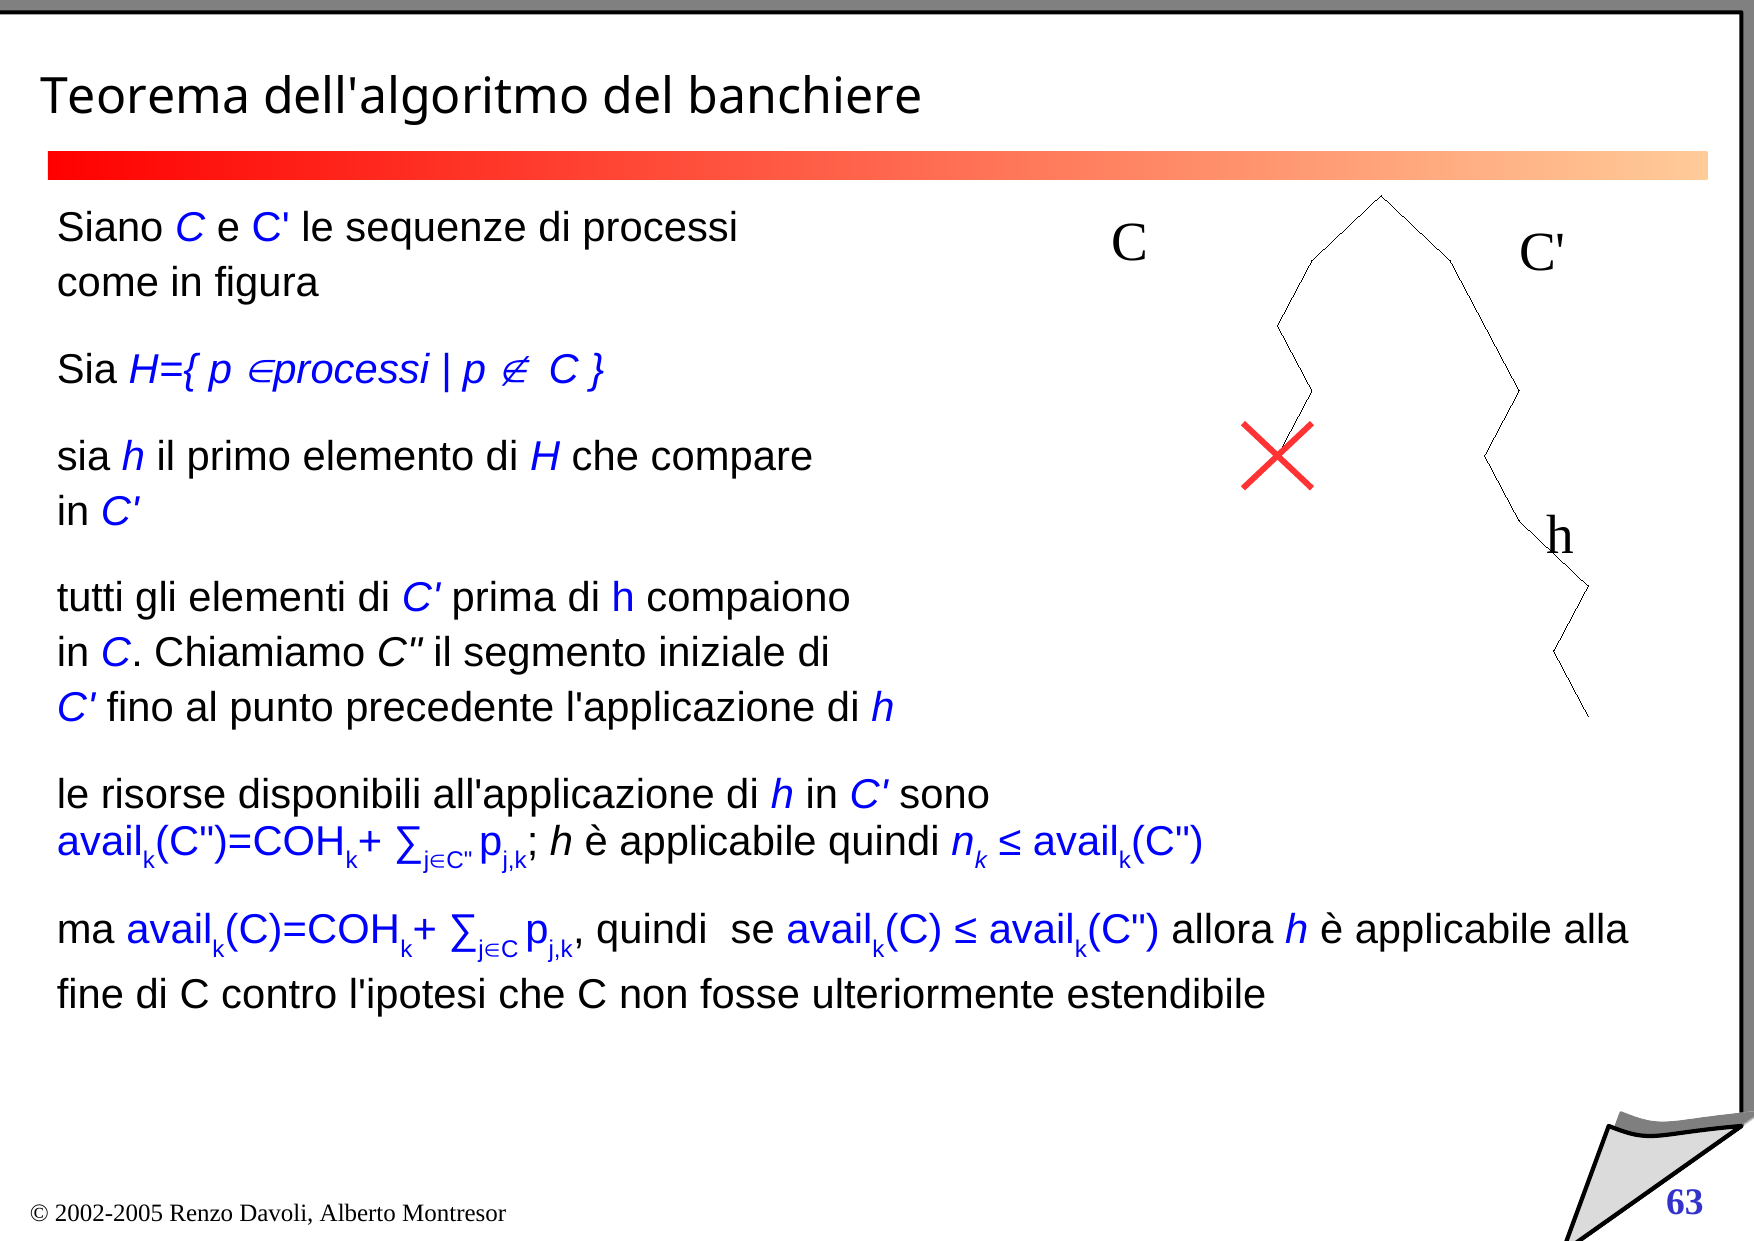

# Teorema dell'algoritmo del banchiere
Siano C e C' le sequenze di processi
come in figura
Sia H={ p processi | p  C }
sia h il primo elemento di H che compare
in C'
tutti gli elementi di C' prima di h compaiono
in C. Chiamiamo C" il segmento iniziale di
C' fino al punto precedente l'applicazione di h
le risorse disponibili all'applicazione di h in C' sono
availk(C")=COHk+ ∑jC" pj,k; h è applicabile quindi nk ≤ availk(C")
ma availk(C)=COHk+ ∑jC pj,k, quindi se availk(C) ≤ availk(C") allora h è applicabile alla fine di C contro l'ipotesi che C non fosse ulteriormente estendibile
C
C'
h